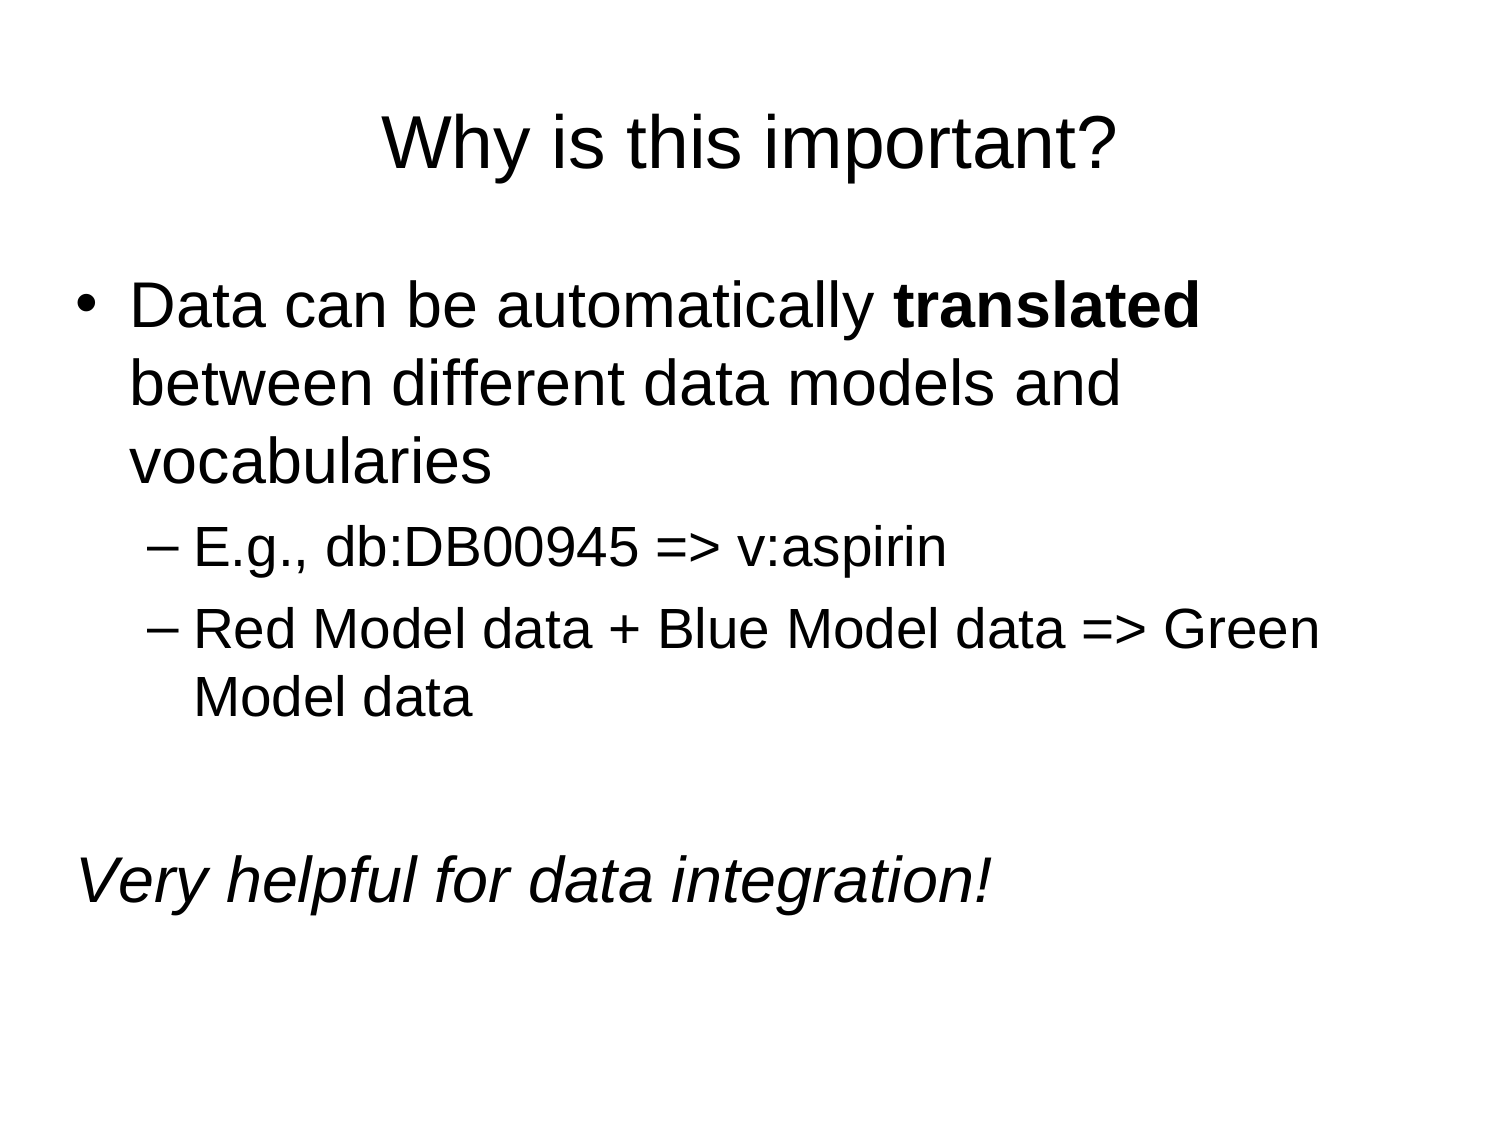

# Why is this important?
Data can be automatically translated between different data models and vocabularies
E.g., db:DB00945 => v:aspirin
Red Model data + Blue Model data => Green Model data
Very helpful for data integration!